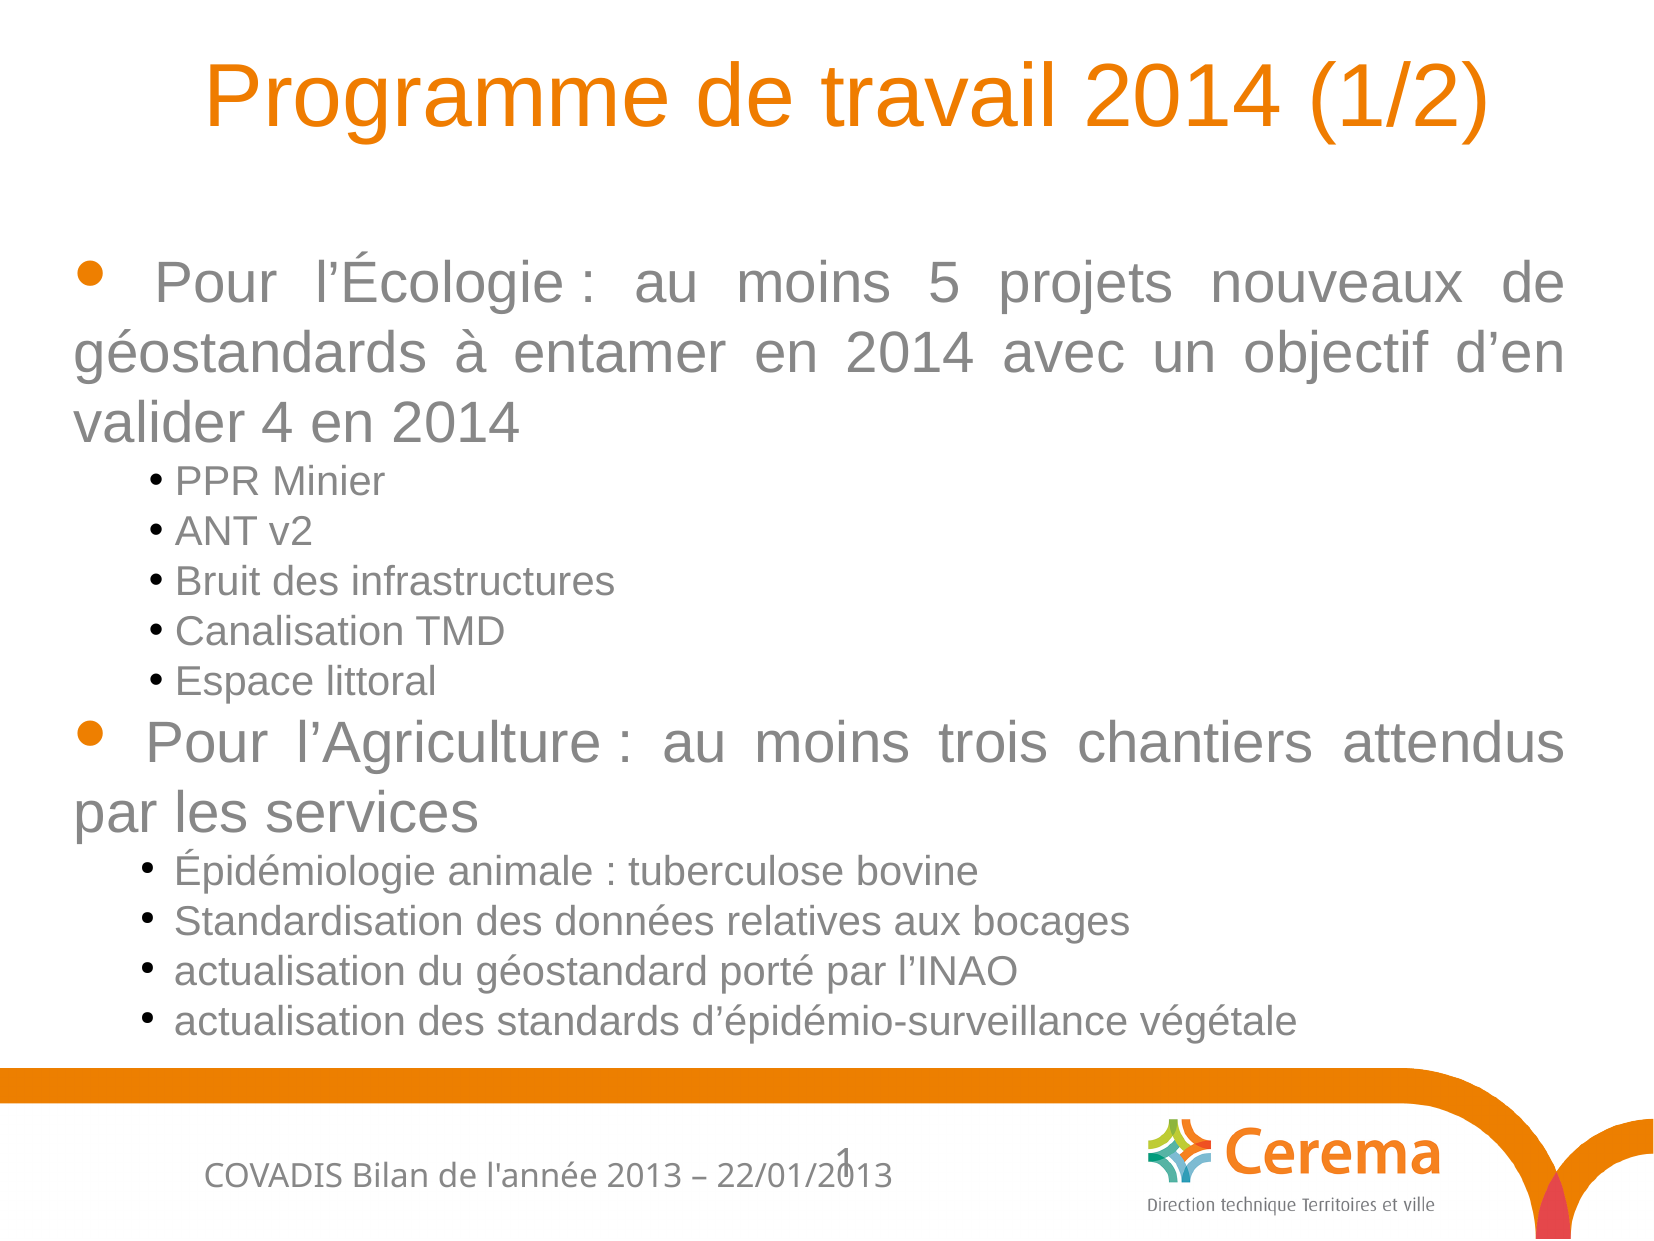

Programme de travail 2014 (1/2)
 Pour l’Écologie : au moins 5 projets nouveaux de géostandards à entamer en 2014 avec un objectif d’en valider 4 en 2014
 PPR Minier
 ANT v2
 Bruit des infrastructures
 Canalisation TMD
 Espace littoral
 Pour l’Agriculture : au moins trois chantiers attendus par les services
Épidémiologie animale : tuberculose bovine
Standardisation des données relatives aux bocages
actualisation du géostandard porté par l’INAO
actualisation des standards d’épidémio-surveillance végétale
1
COVADIS Bilan de l'année 2013 – 22/01/2013